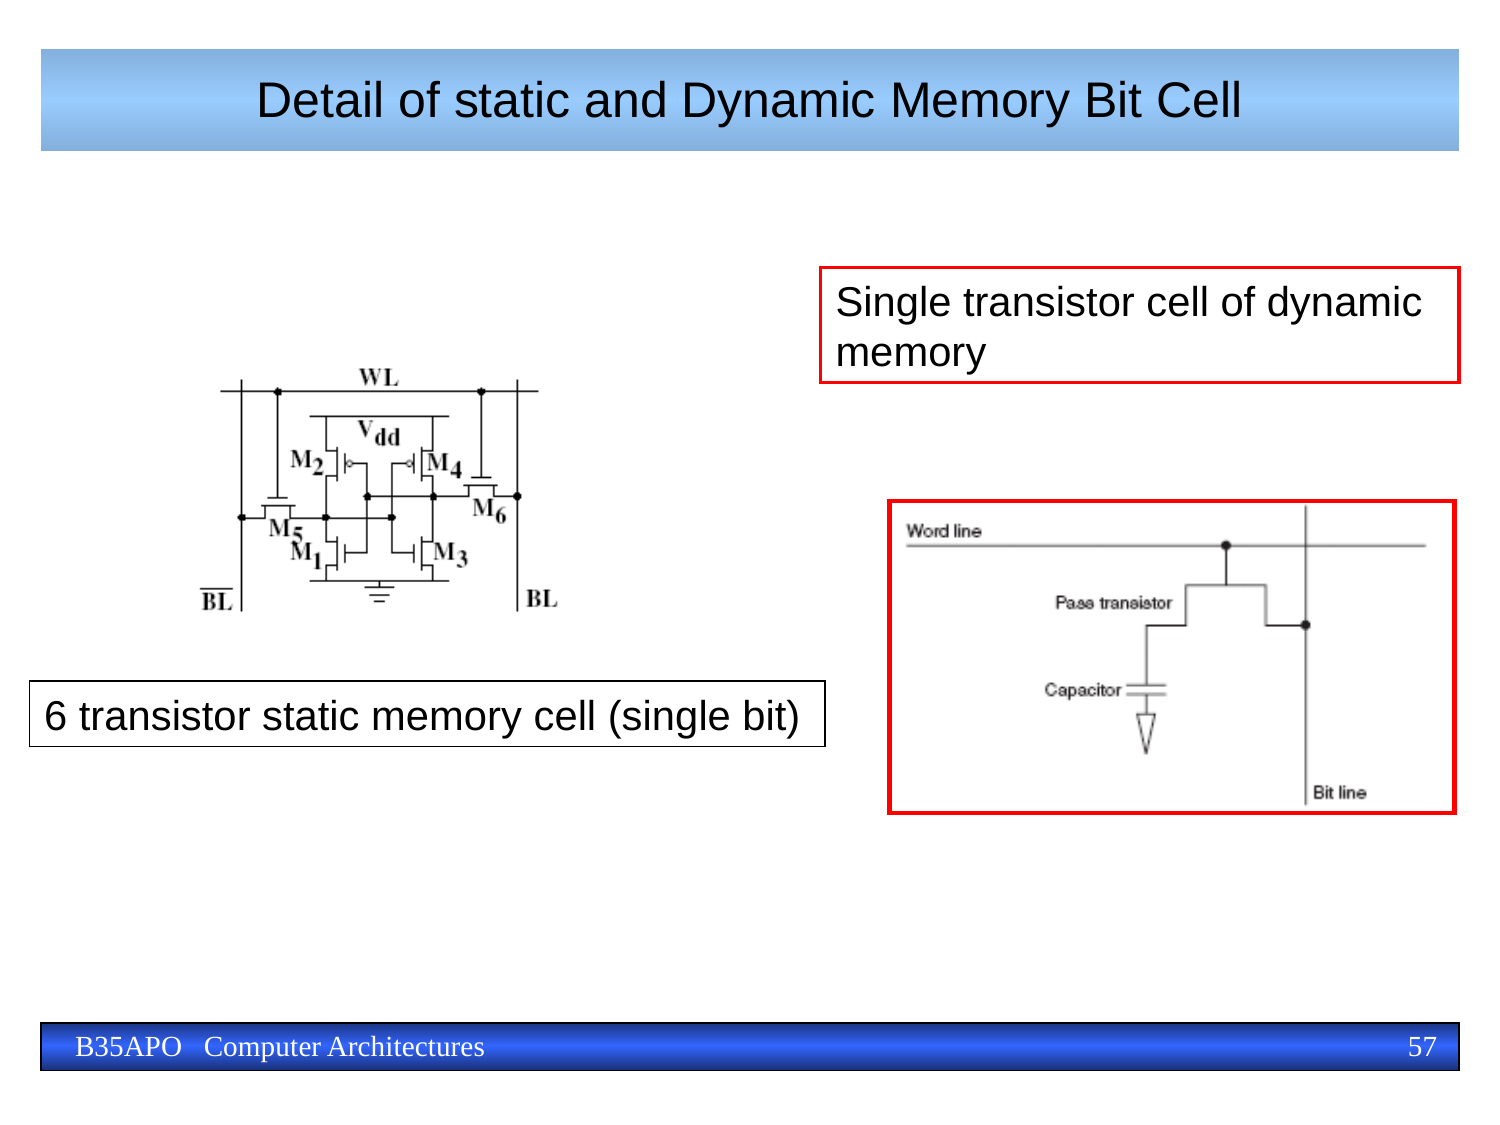

# Detail of static and Dynamic Memory Bit Cell
Single transistor cell of dynamic memory
6 transistor static memory cell (single bit)
B35APO Computer Architectures
57